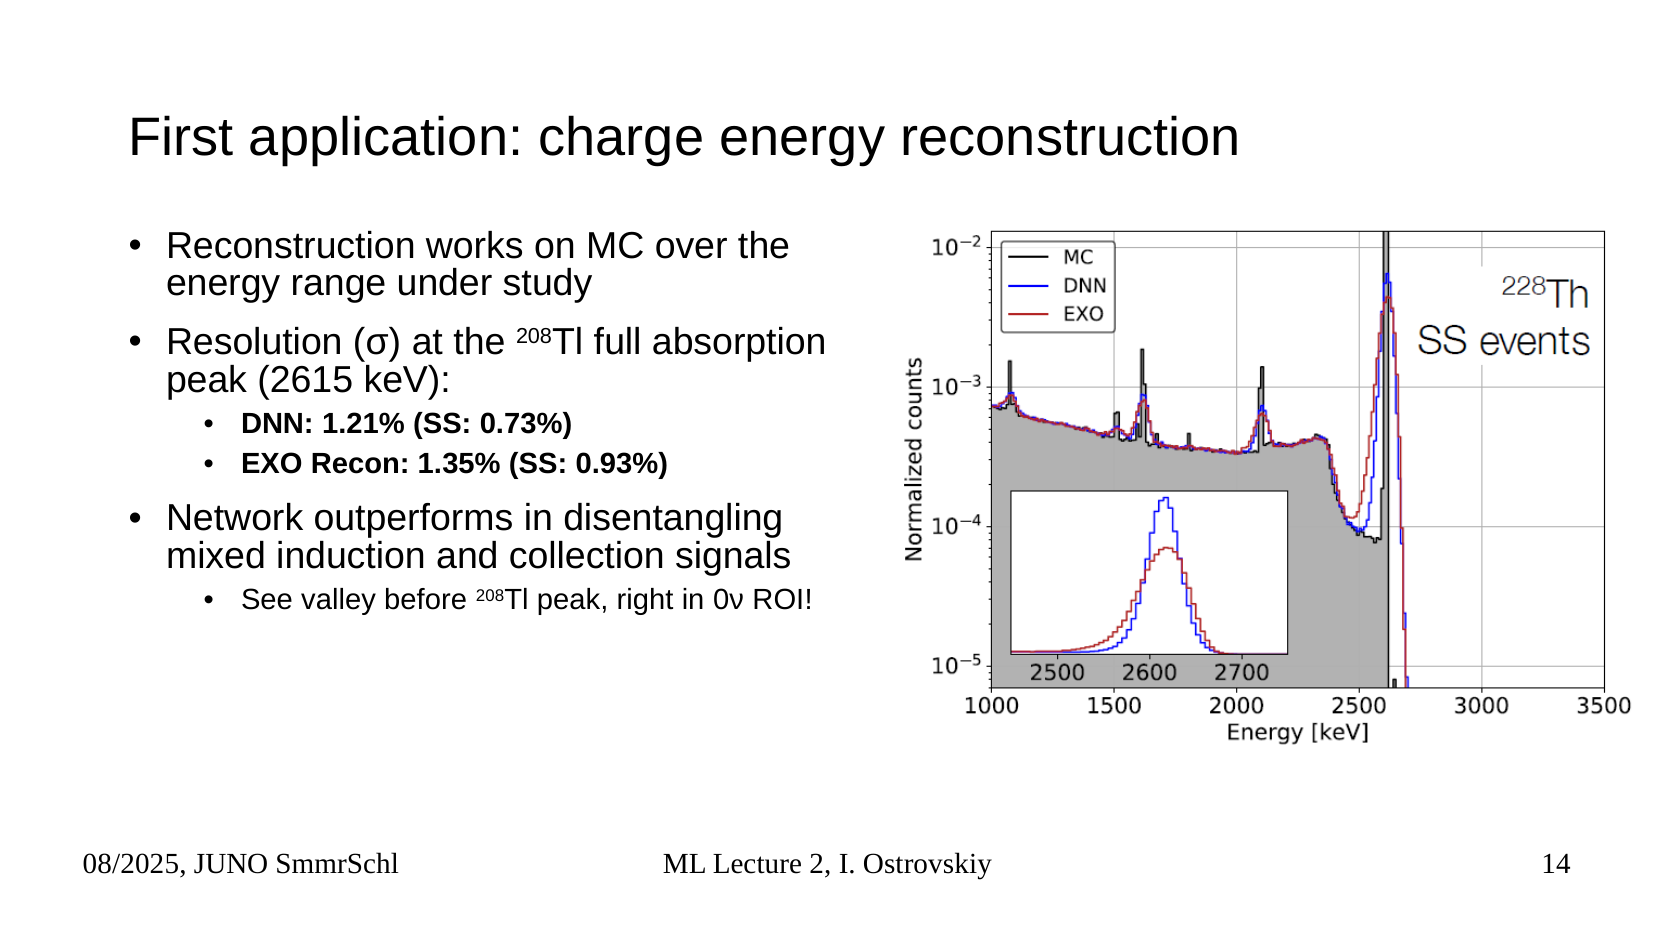

# First application: charge energy reconstruction
Reconstruction works on MC over the energy range under study
Resolution (σ) at the 208Tl full absorption peak (2615 keV):
DNN: 1.21% (SS: 0.73%)
EXO Recon: 1.35% (SS: 0.93%)
Network outperforms in disentangling mixed induction and collection signals
See valley before 208Tl peak, right in 0ν ROI!
08/2025, JUNO SmmrSchl
ML Lecture 2, I. Ostrovskiy
14